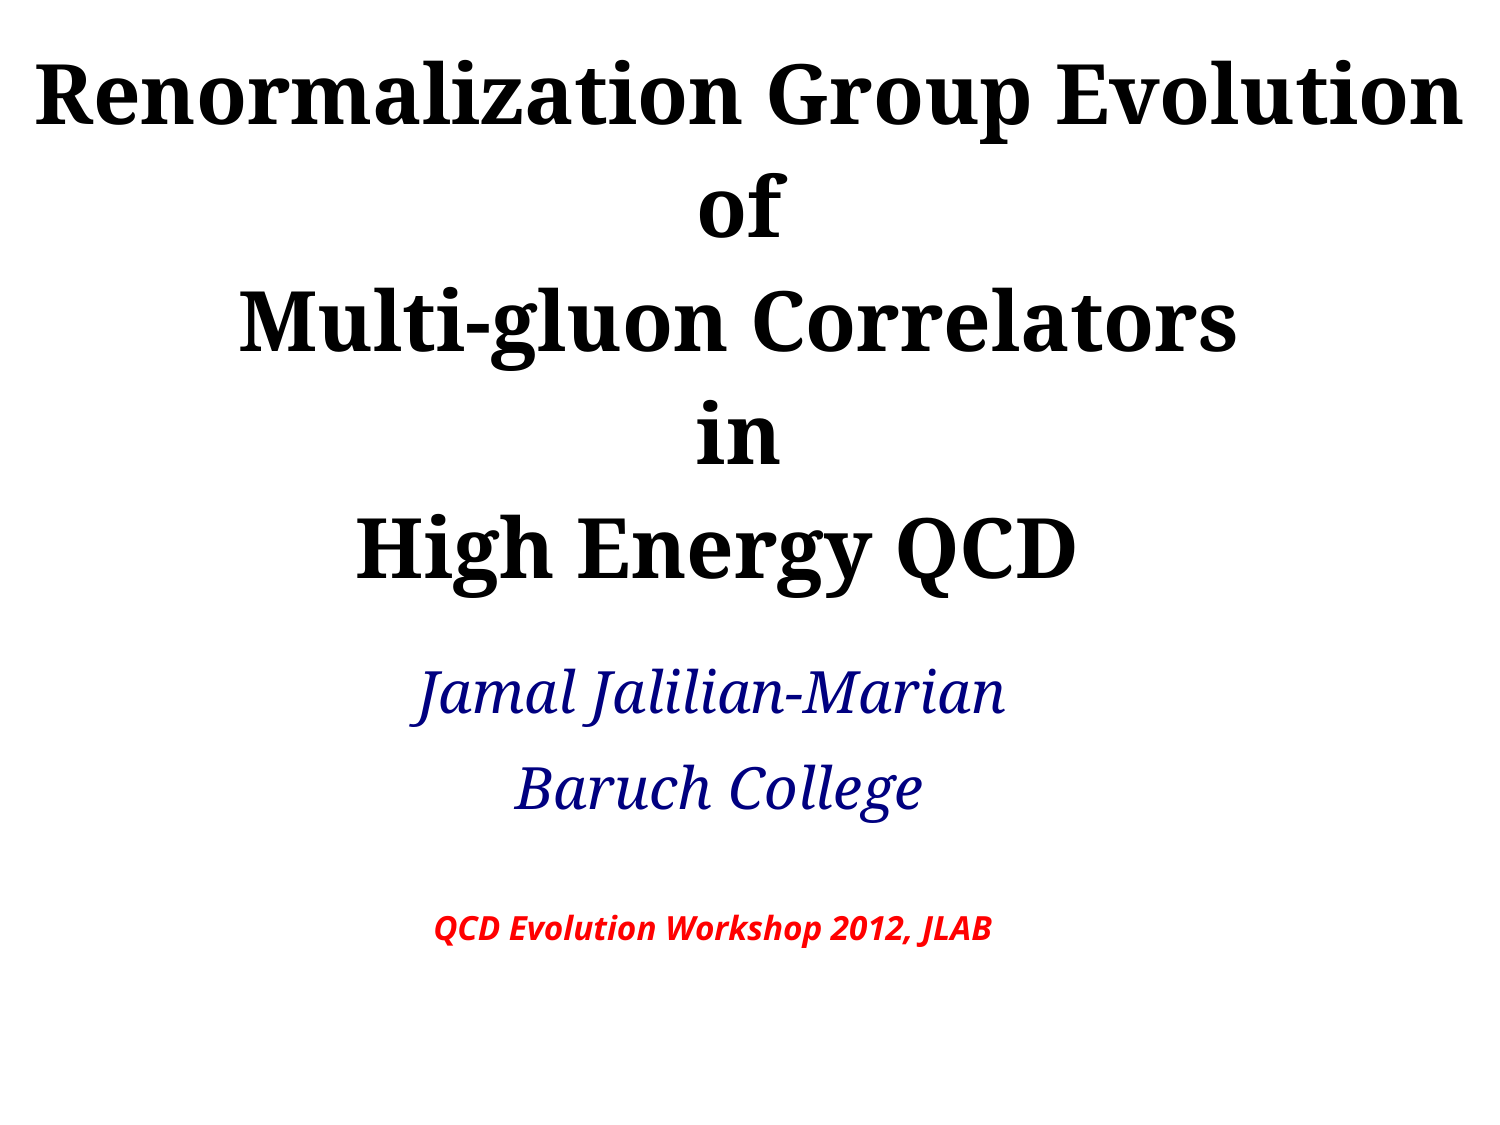

# Renormalization Group Evolution of Multi-gluon Correlators in High Energy QCD
Jamal Jalilian-Marian
Baruch College
QCD Evolution Workshop 2012, JLAB